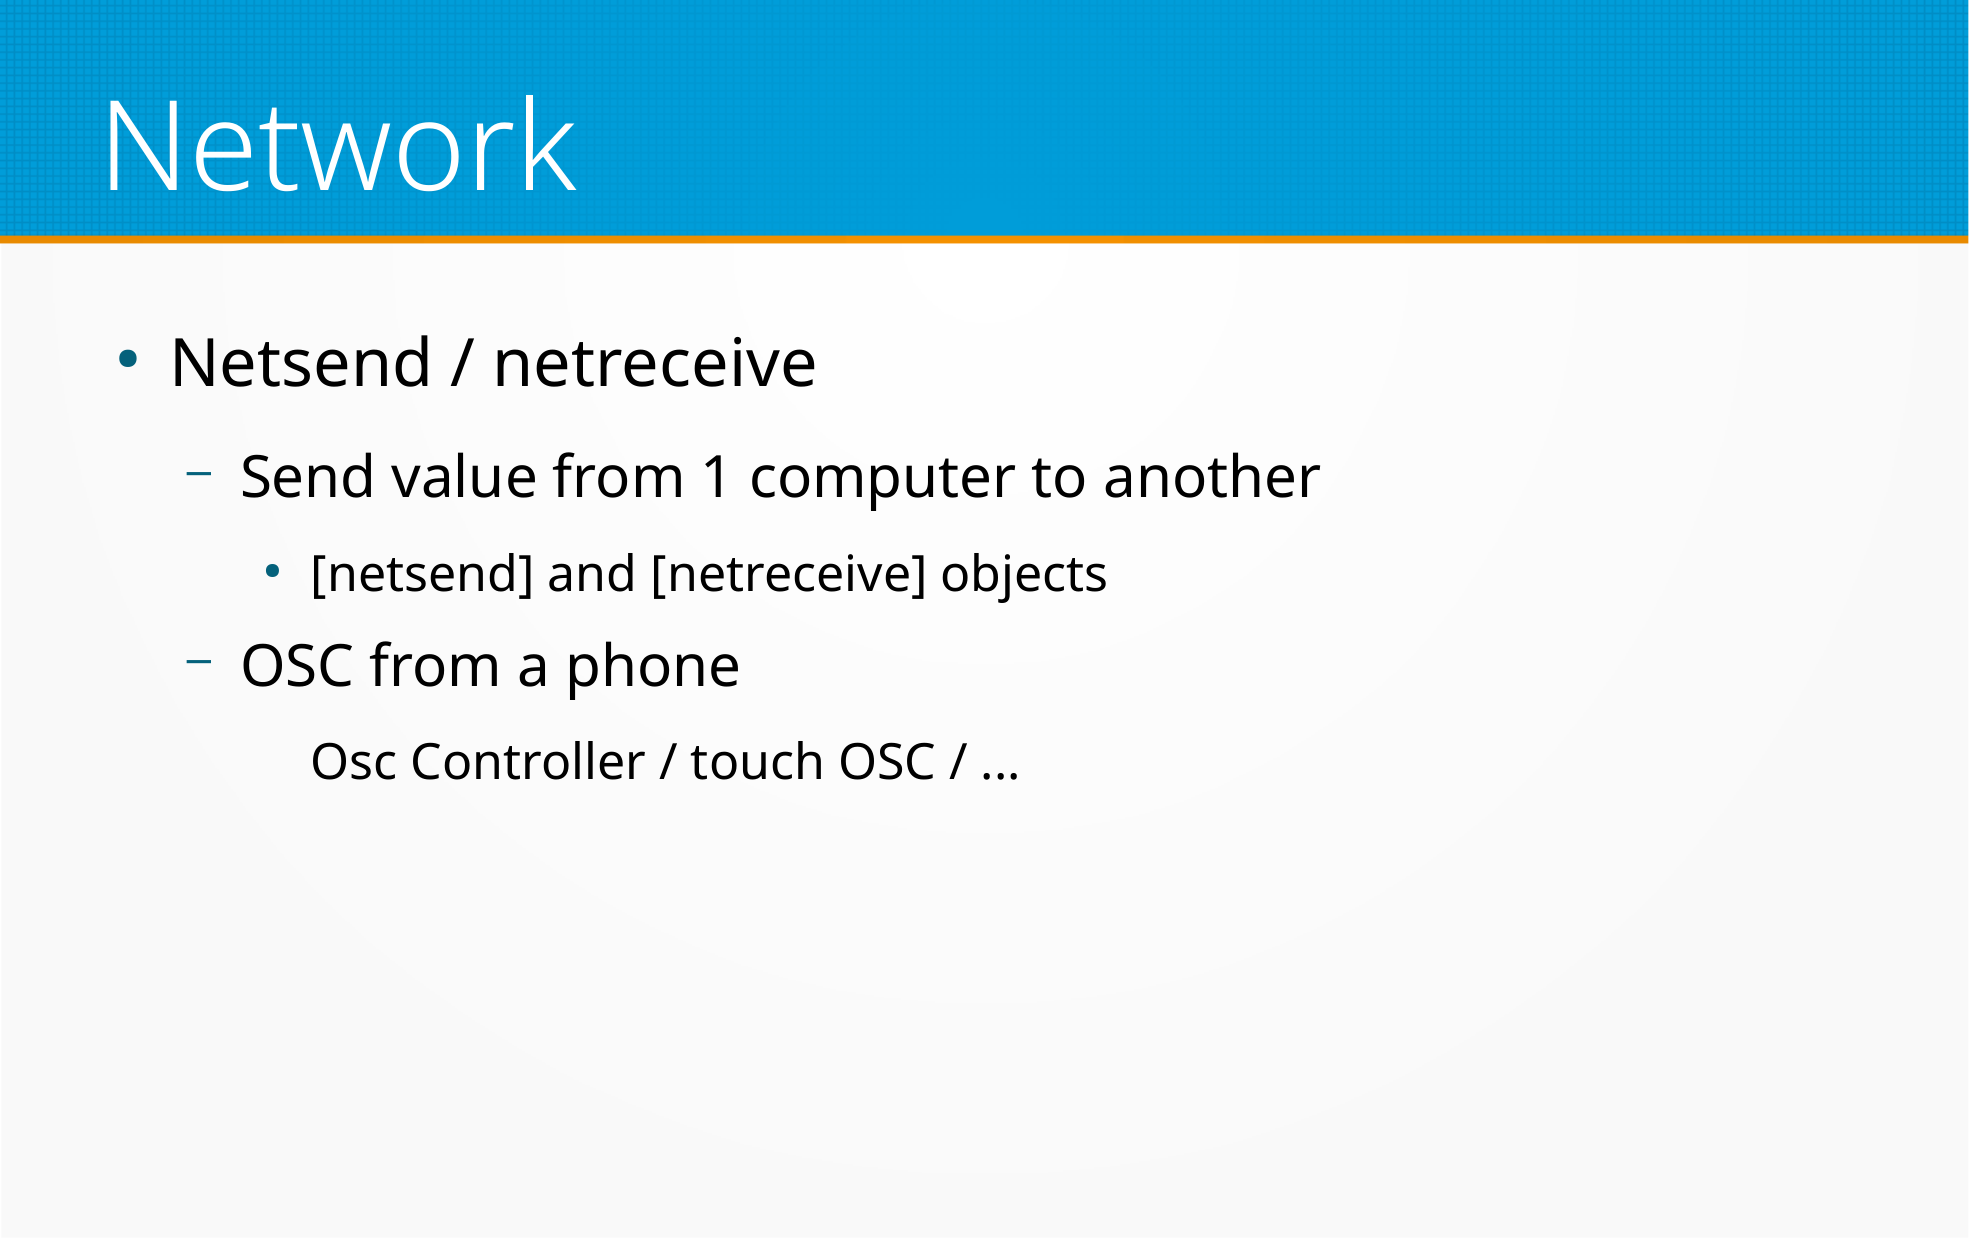

# Network
Netsend / netreceive
Send value from 1 computer to another
[netsend] and [netreceive] objects
OSC from a phone
Osc Controller / touch OSC / ...